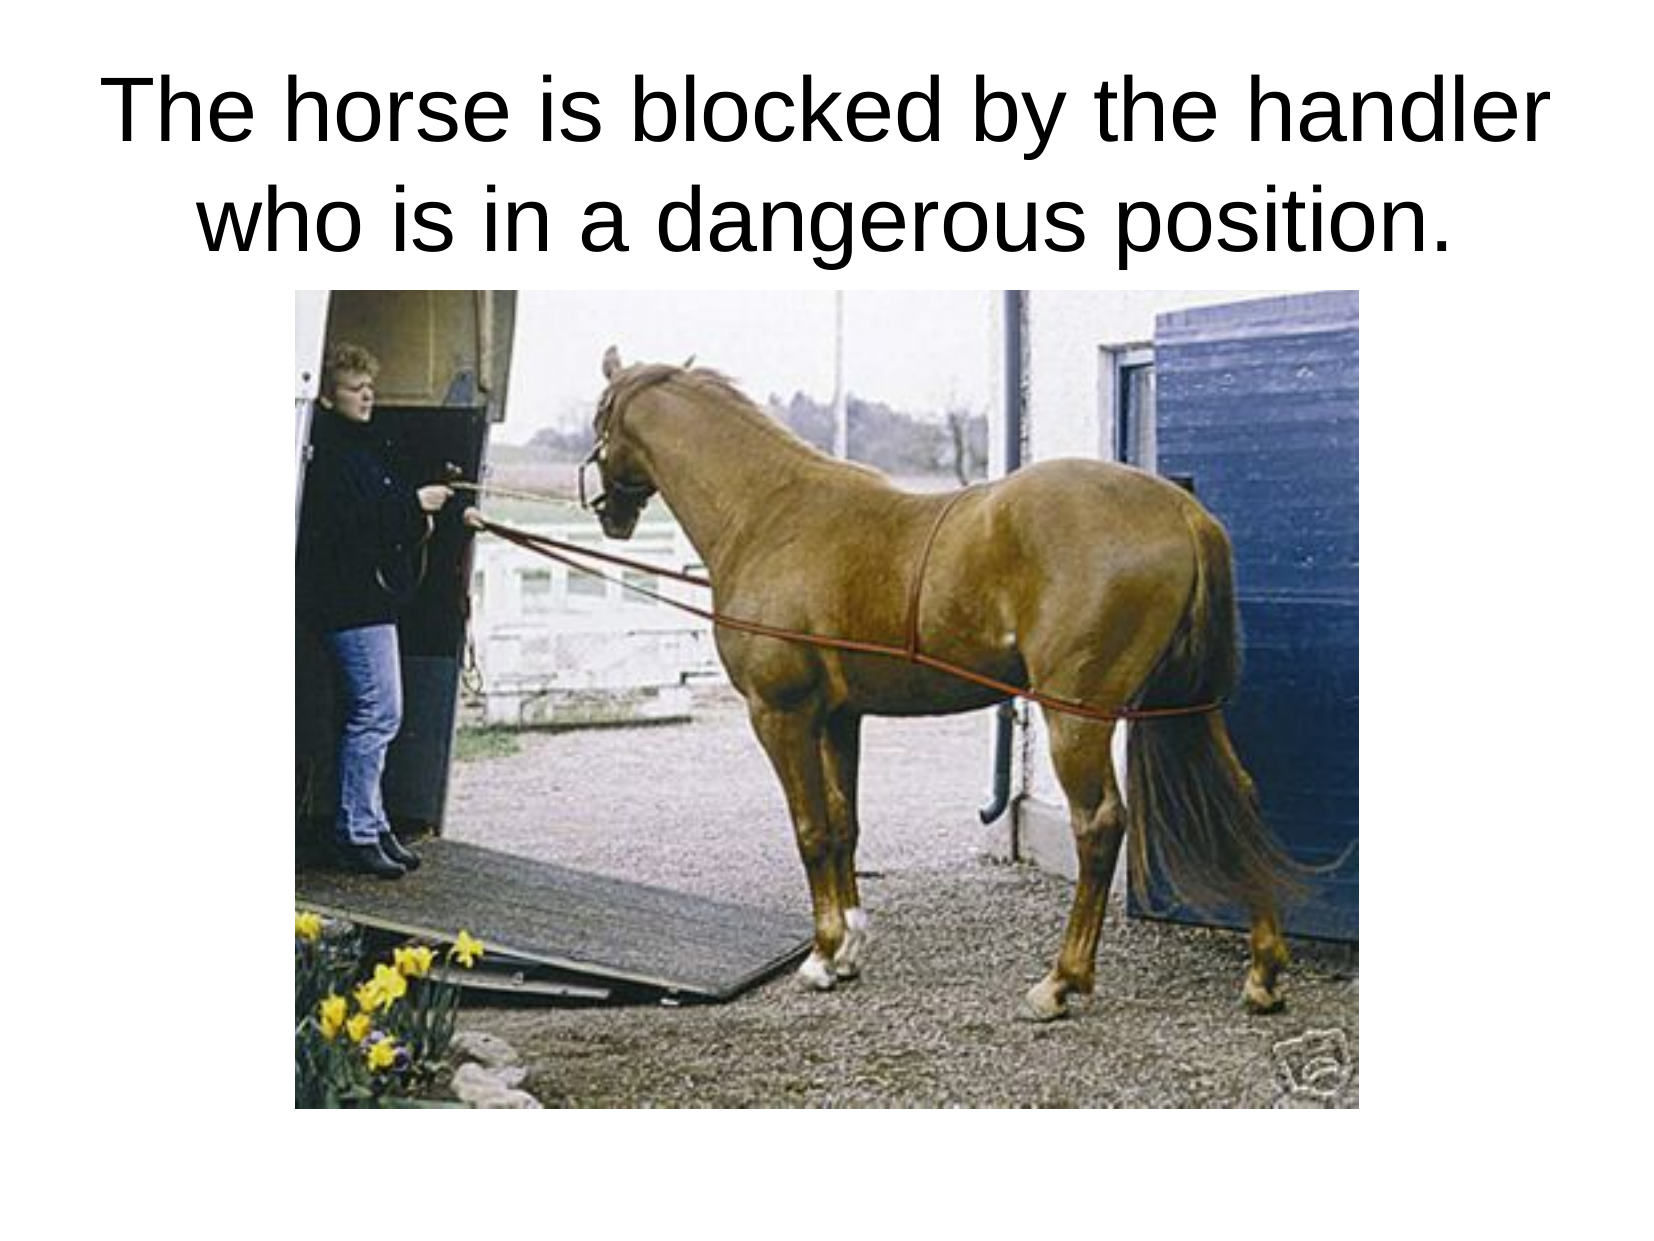

# The horse is blocked by the handler who is in a dangerous position.